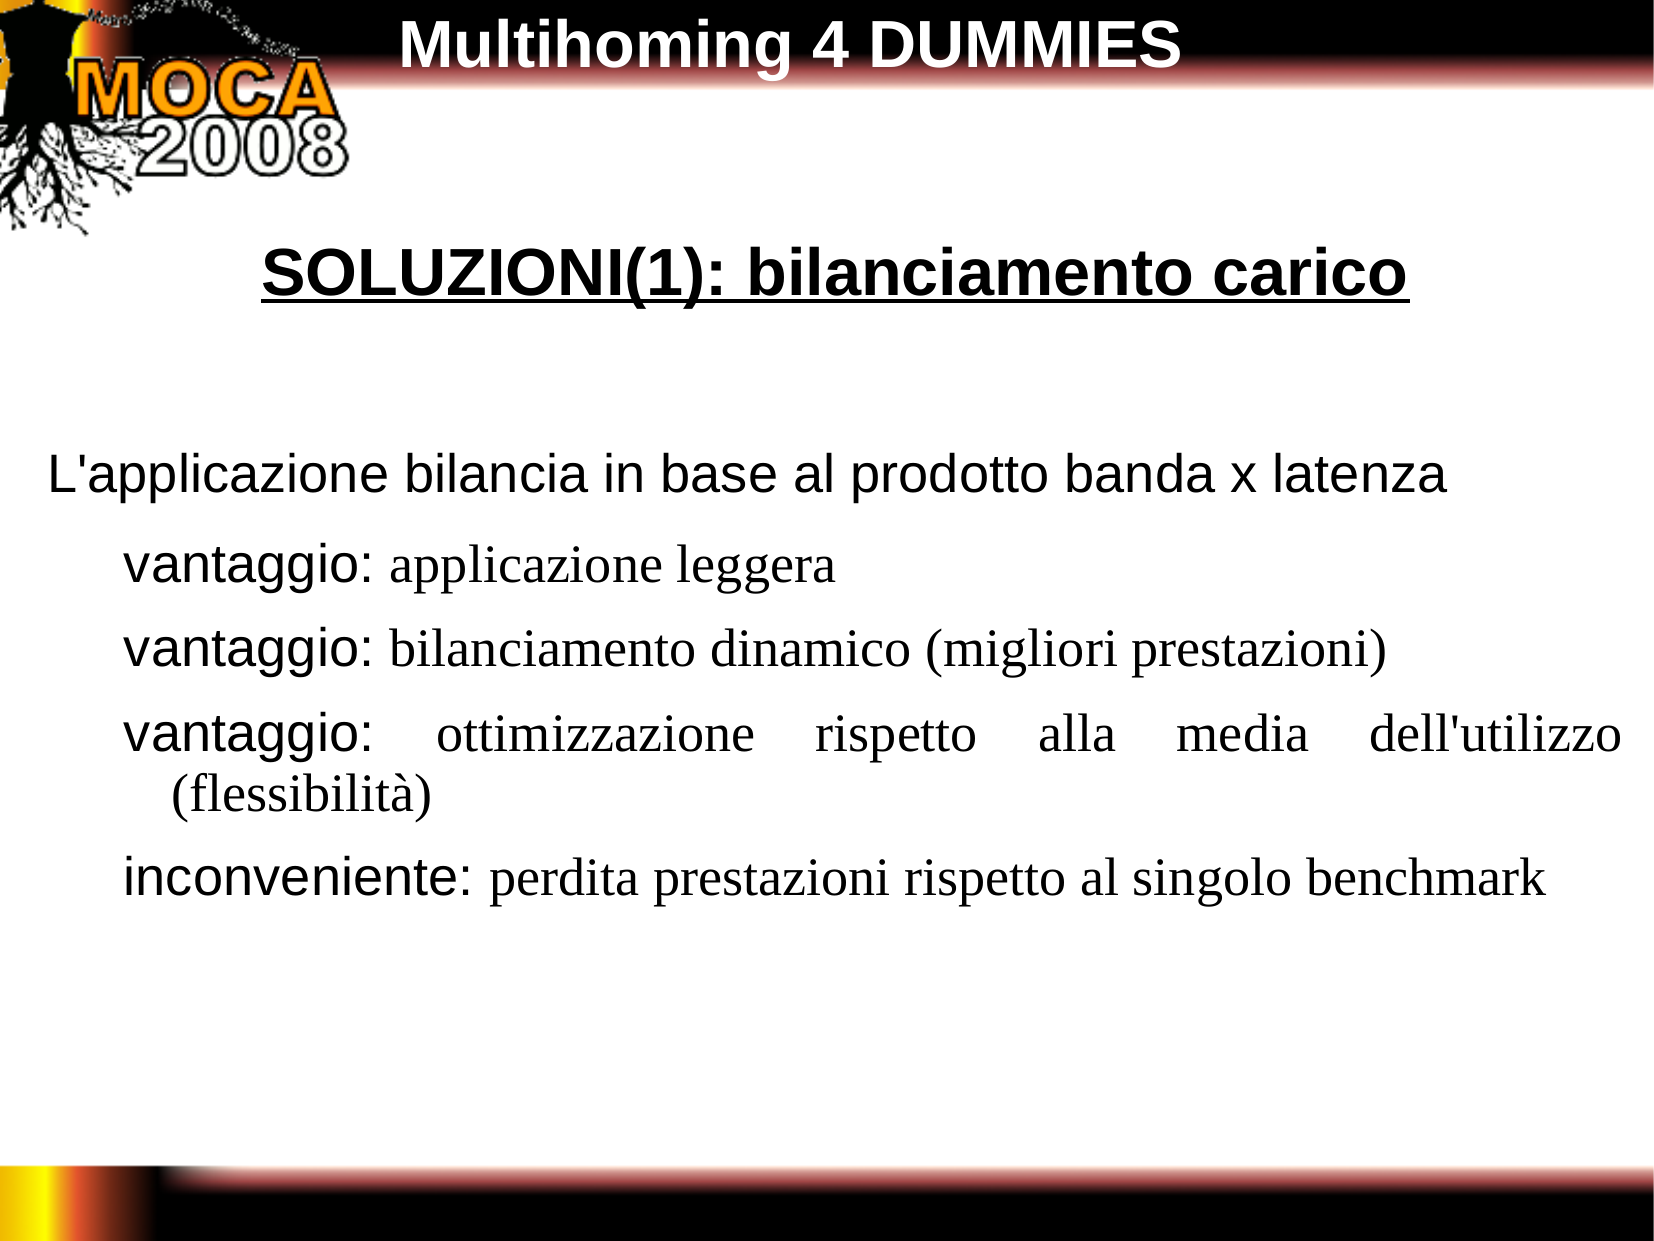

# Multihoming 4 DUMMIES
SOLUZIONI(1): bilanciamento carico
L'applicazione bilancia in base al prodotto banda x latenza
vantaggio: applicazione leggera
vantaggio: bilanciamento dinamico (migliori prestazioni)
vantaggio: ottimizzazione rispetto alla media dell'utilizzo (flessibilità)
inconveniente: perdita prestazioni rispetto al singolo benchmark